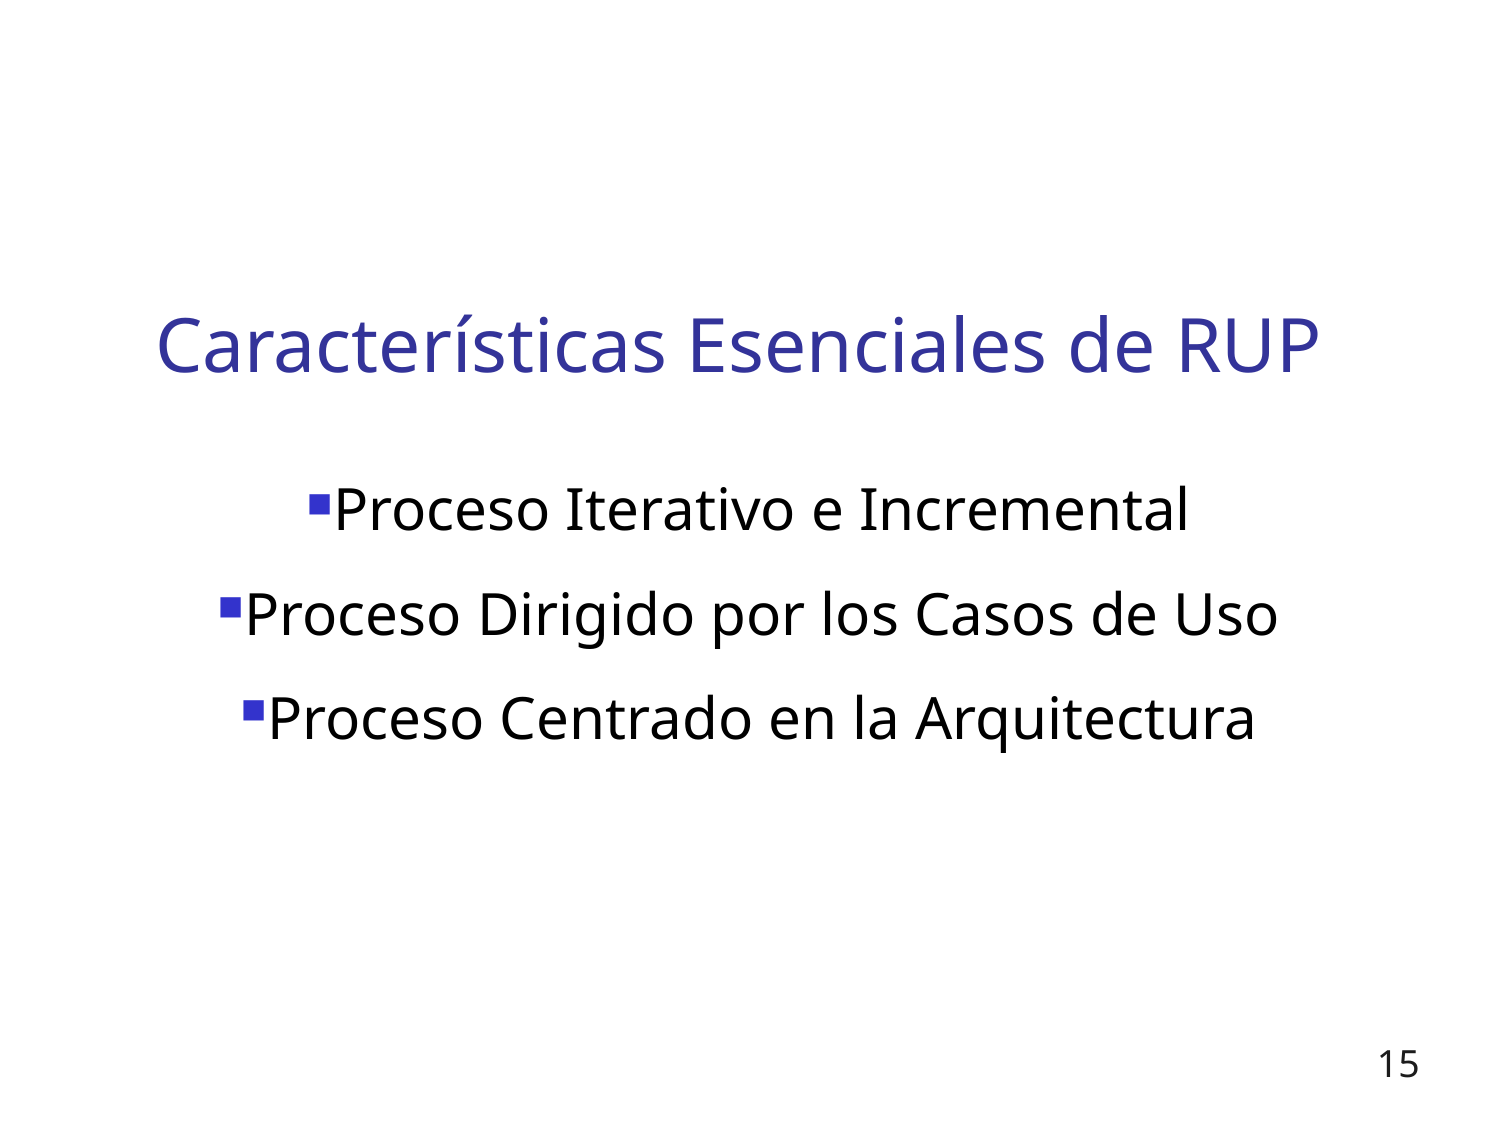

# Características Esenciales de RUP
Proceso Iterativo e Incremental
Proceso Dirigido por los Casos de Uso
Proceso Centrado en la Arquitectura
15